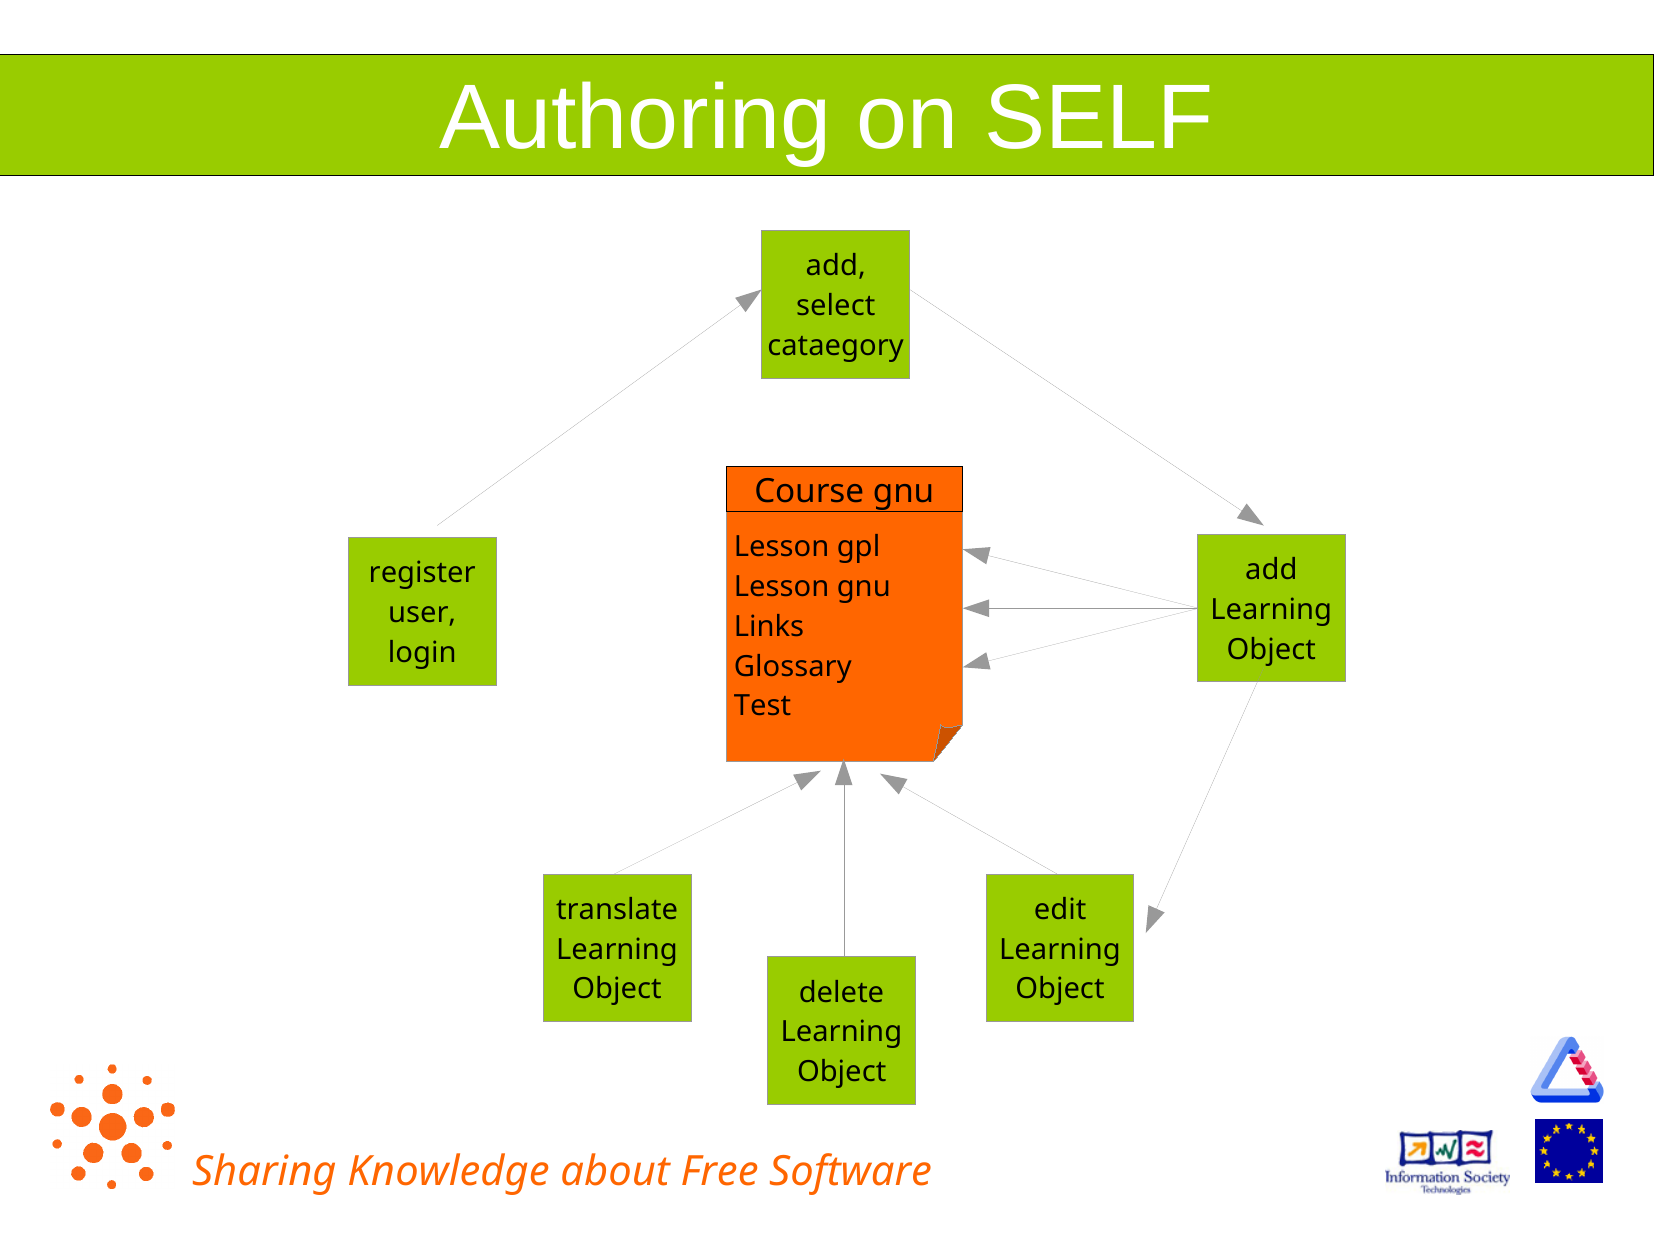

# Authoring on SELF
add,
select
cataegory
Course gnu
 Lesson gpl
 Lesson gnu
 Links
 Glossary
 Test
add
Learning
Object
register
user,
login
translate
Learning
Object
edit
Learning
Object
delete
Learning
Object